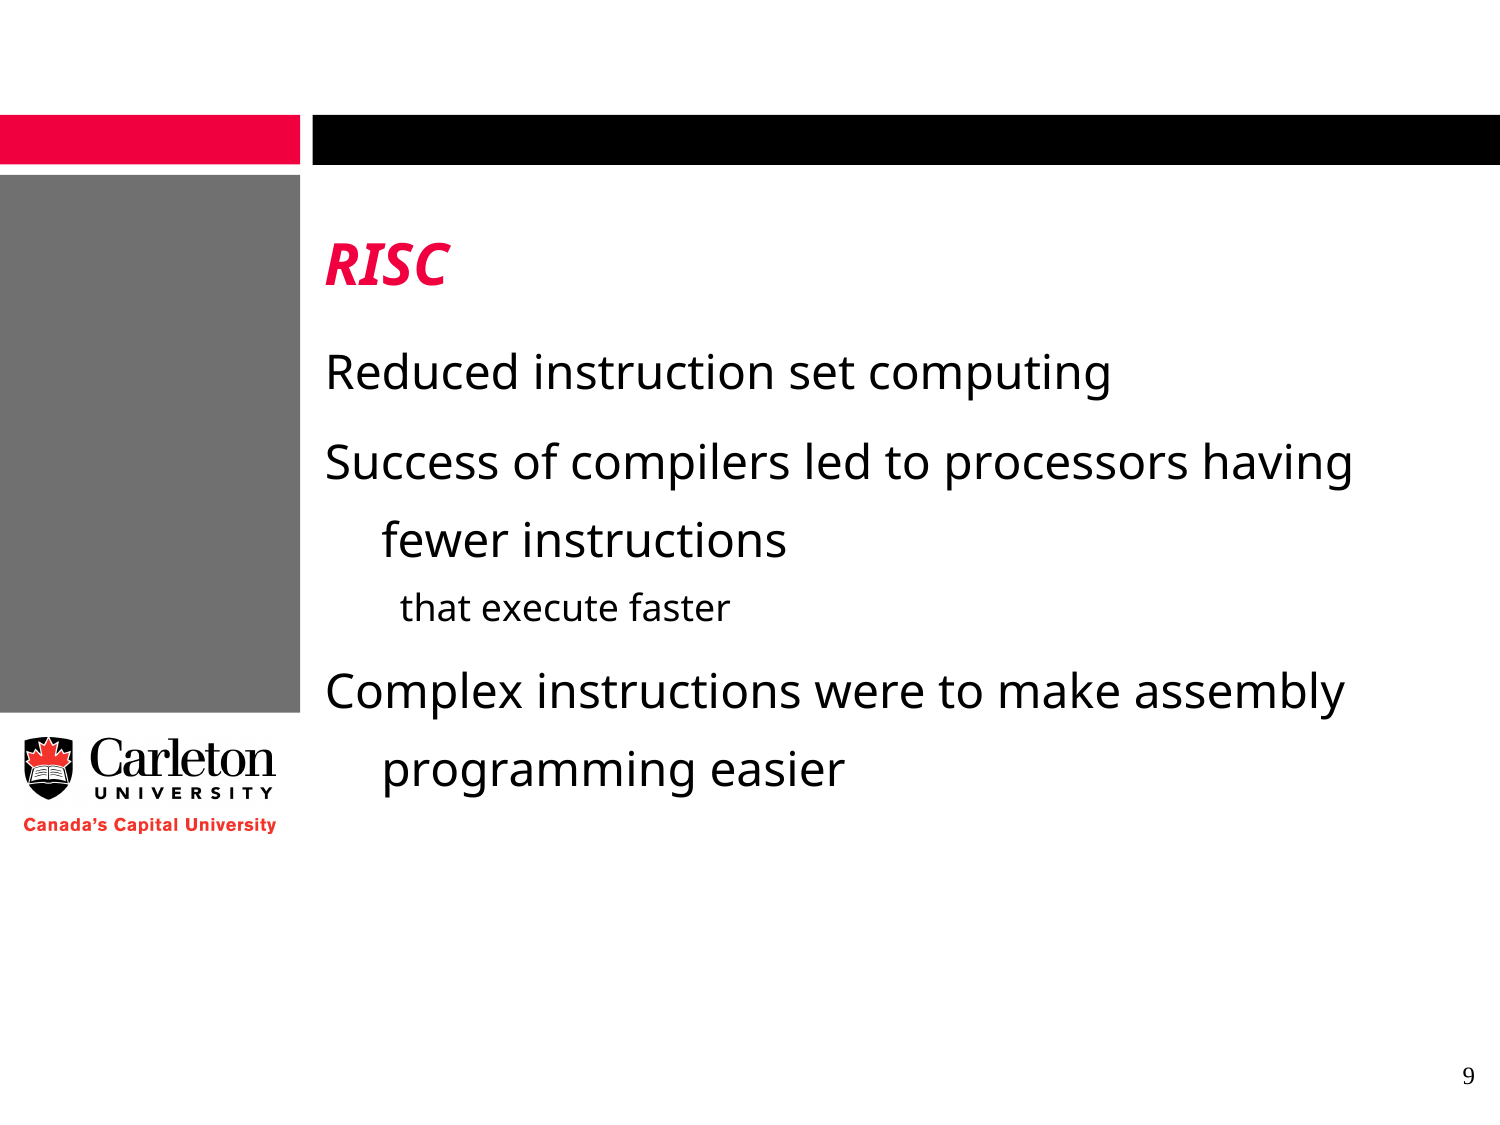

# RISC
Reduced instruction set computing
Success of compilers led to processors having fewer instructions
that execute faster
Complex instructions were to make assembly programming easier
9